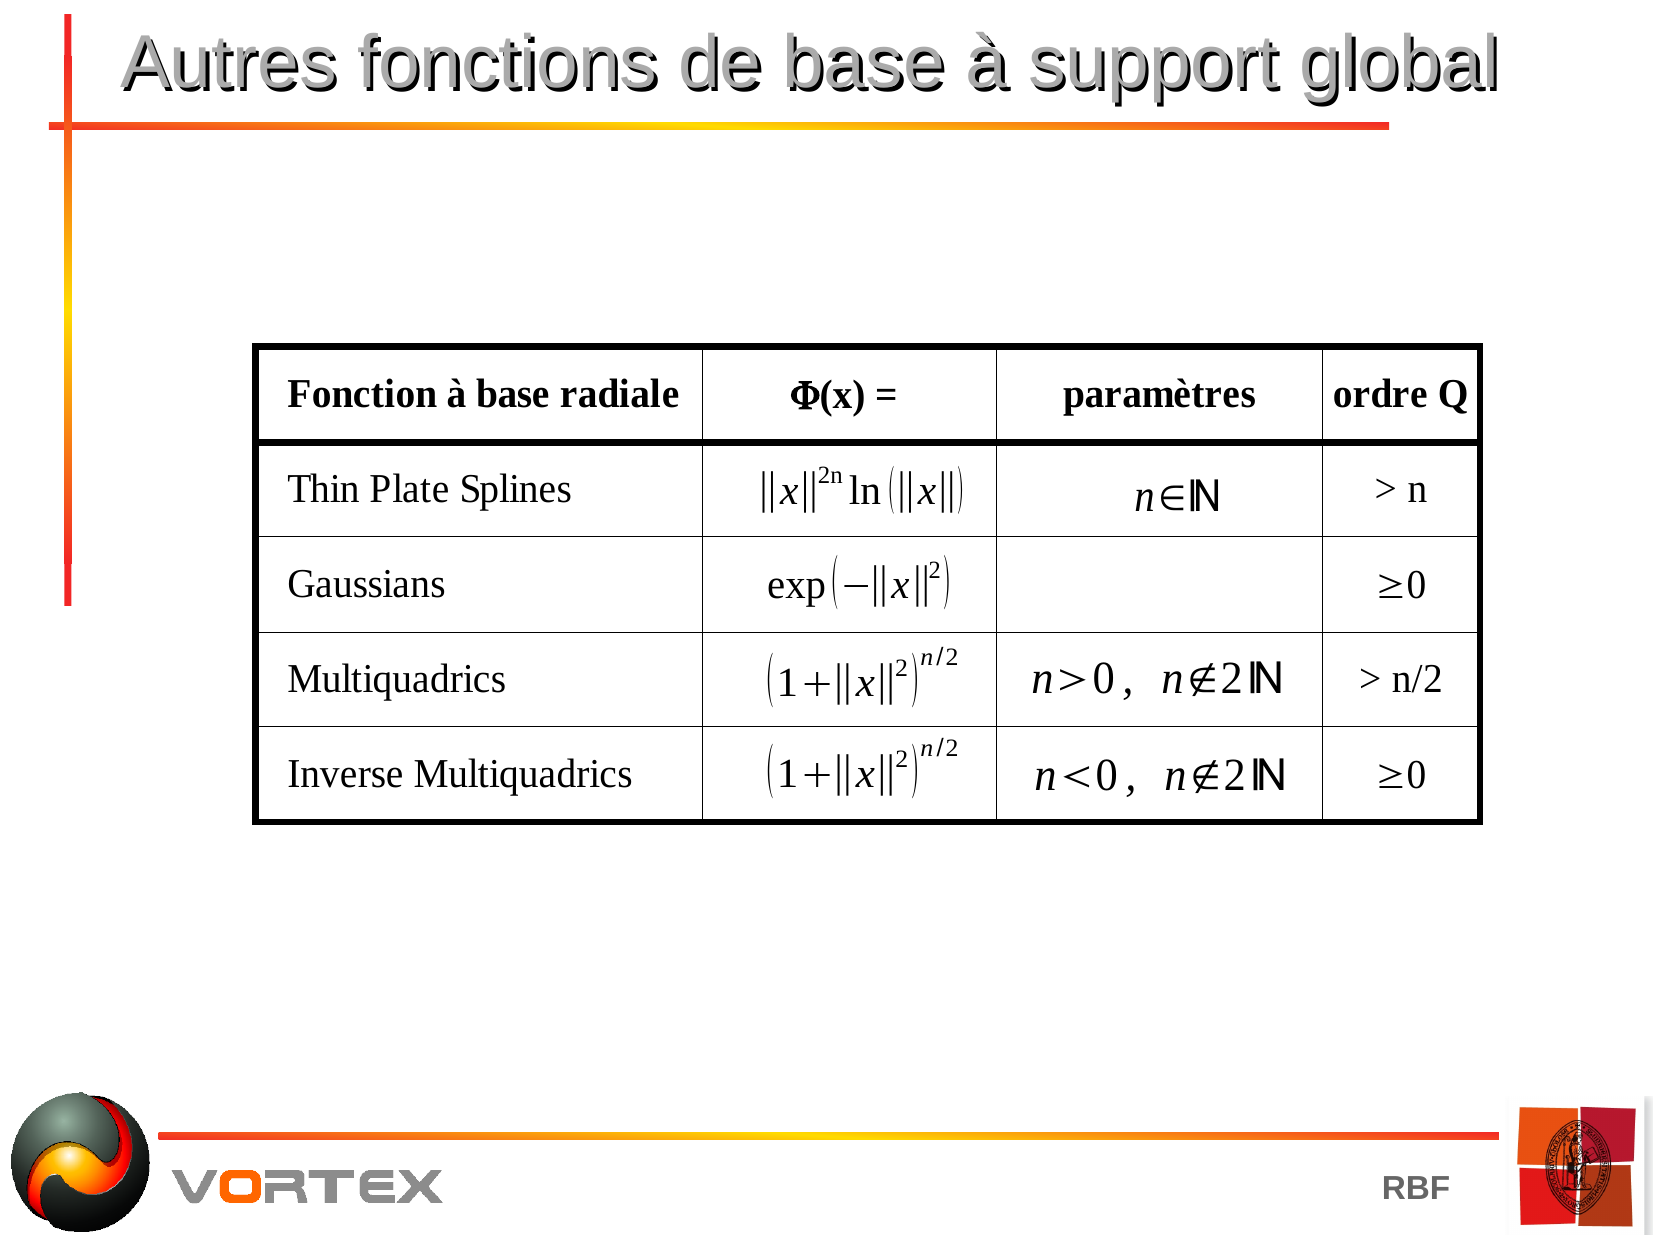

# Autres fonctions de base à support global